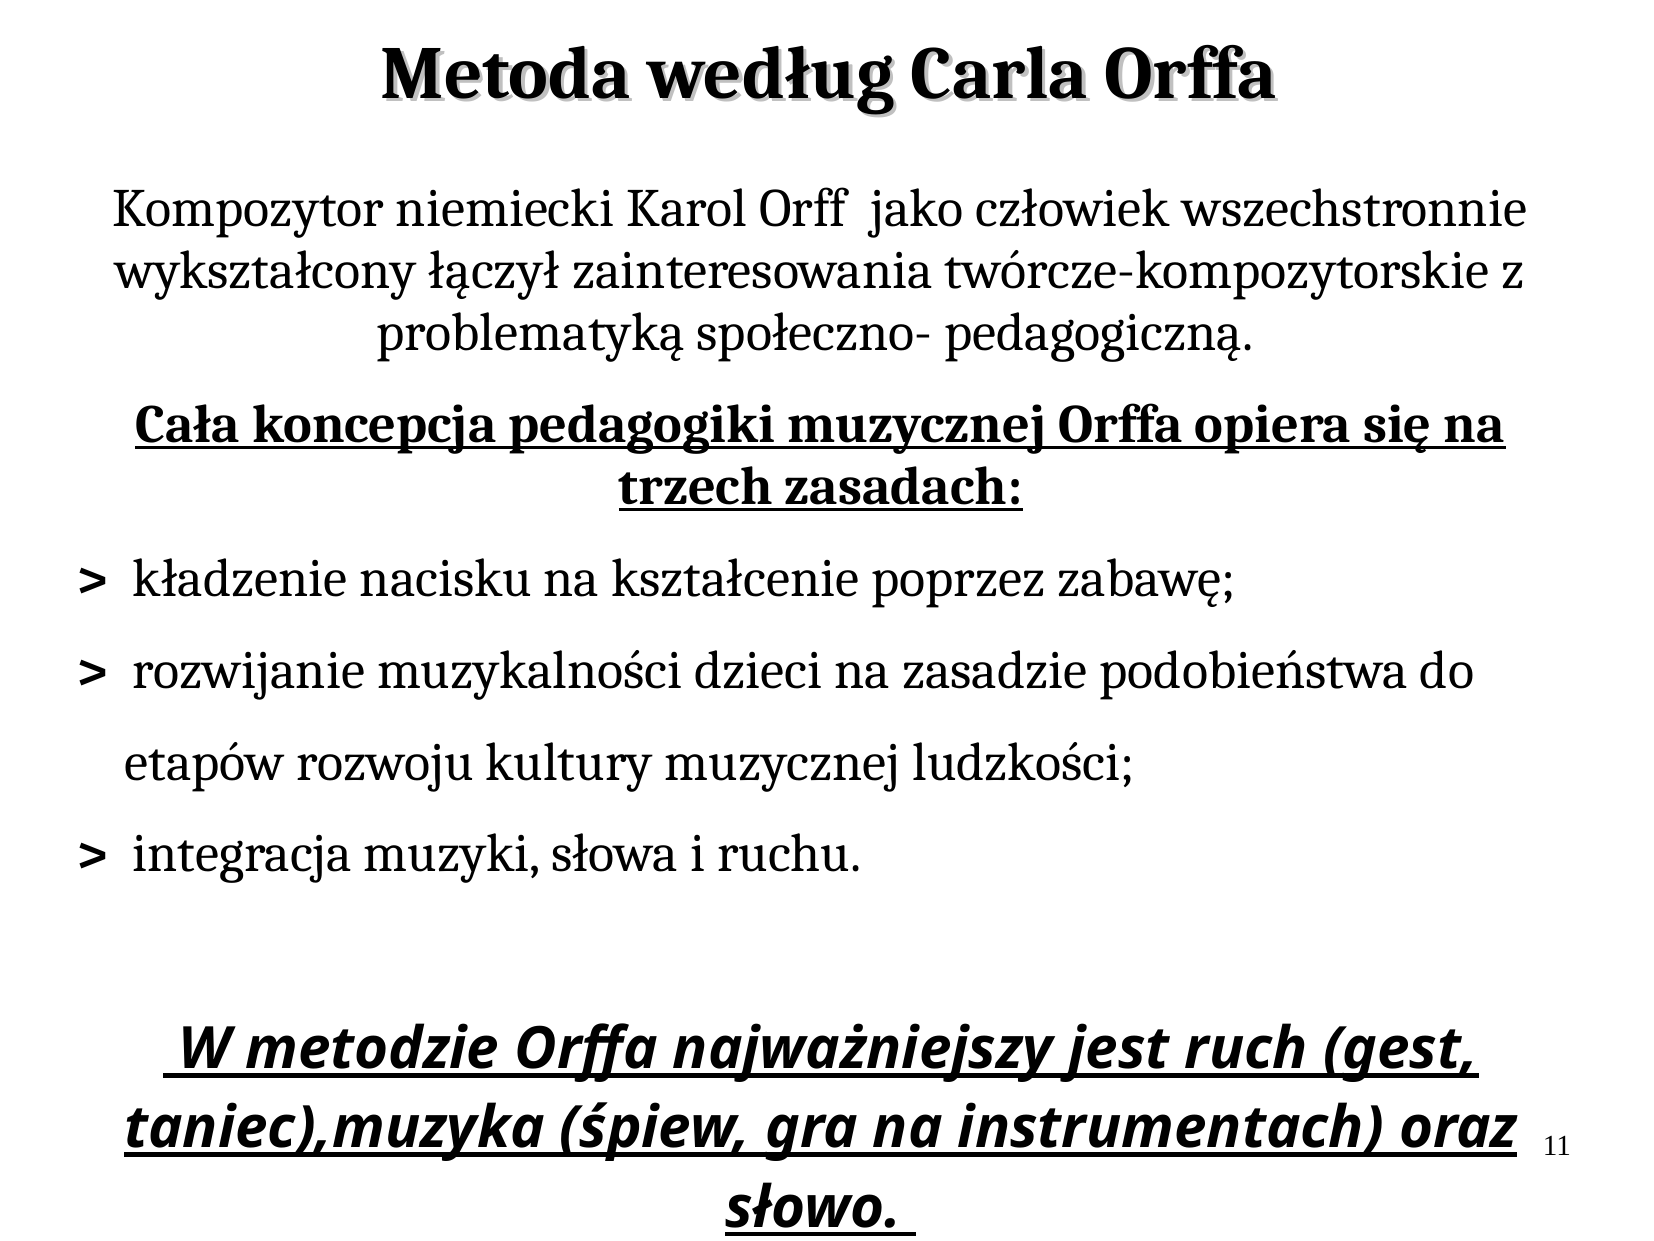

# Metoda według Carla Orffa
Kompozytor niemiecki Karol Orff jako człowiek wszechstronnie wykształcony łączył zainteresowania twórcze-kompozytorskie z problematyką społeczno- pedagogiczną.
Cała koncepcja pedagogiki muzycznej Orffa opiera się na trzech zasadach:
> kładzenie nacisku na kształcenie poprzez zabawę;
> rozwijanie muzykalności dzieci na zasadzie podobieństwa do
 etapów rozwoju kultury muzycznej ludzkości;
> integracja muzyki, słowa i ruchu.
 W metodzie Orffa najważniejszy jest ruch (gest, taniec),muzyka (śpiew, gra na instrumentach) oraz słowo.
11